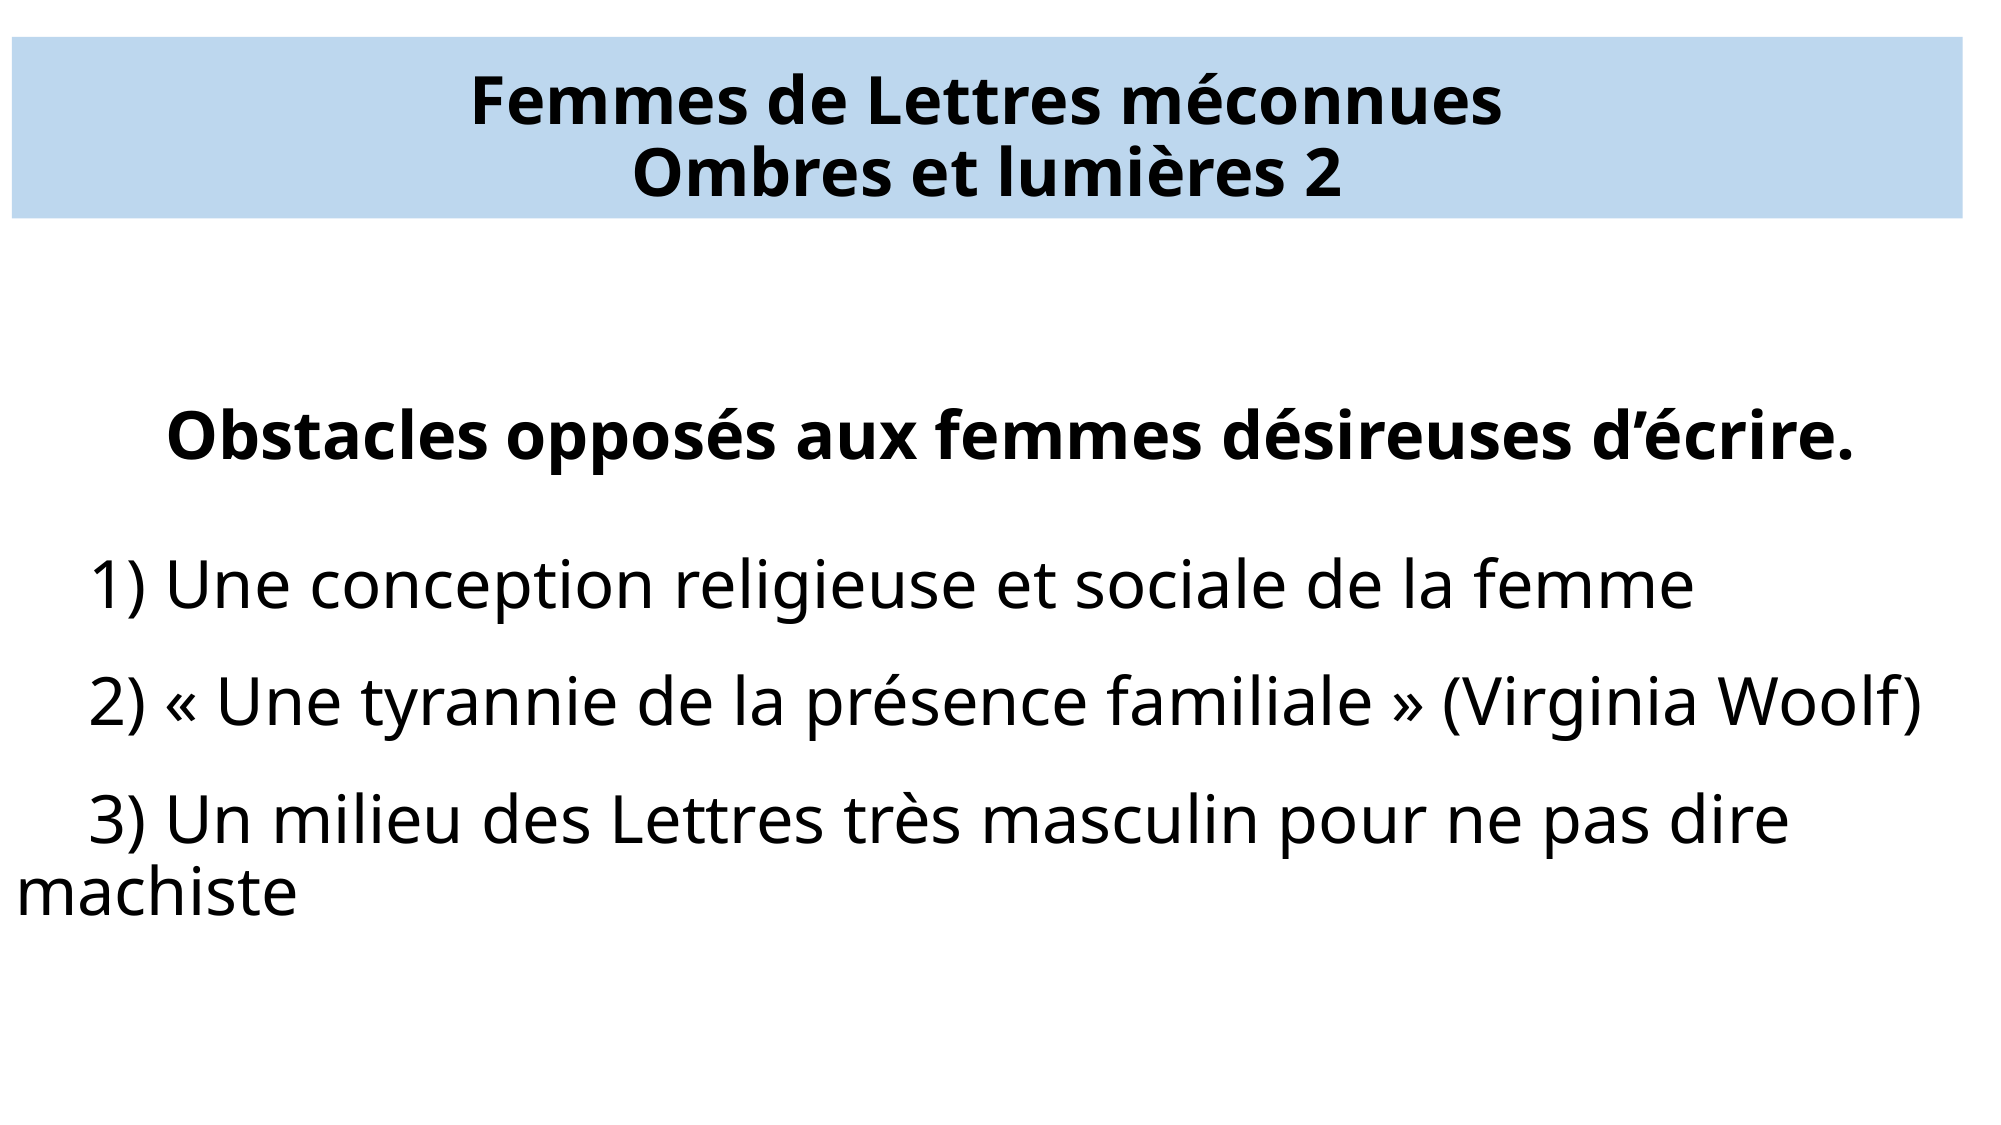

# Femmes de Lettres méconnues Ombres et lumières 2
Obstacles opposés aux femmes désireuses d’écrire.
	1) Une conception religieuse et sociale de la femme
	2) « Une tyrannie de la présence familiale » (Virginia Woolf)
	3) Un milieu des Lettres très masculin pour ne pas dire machiste